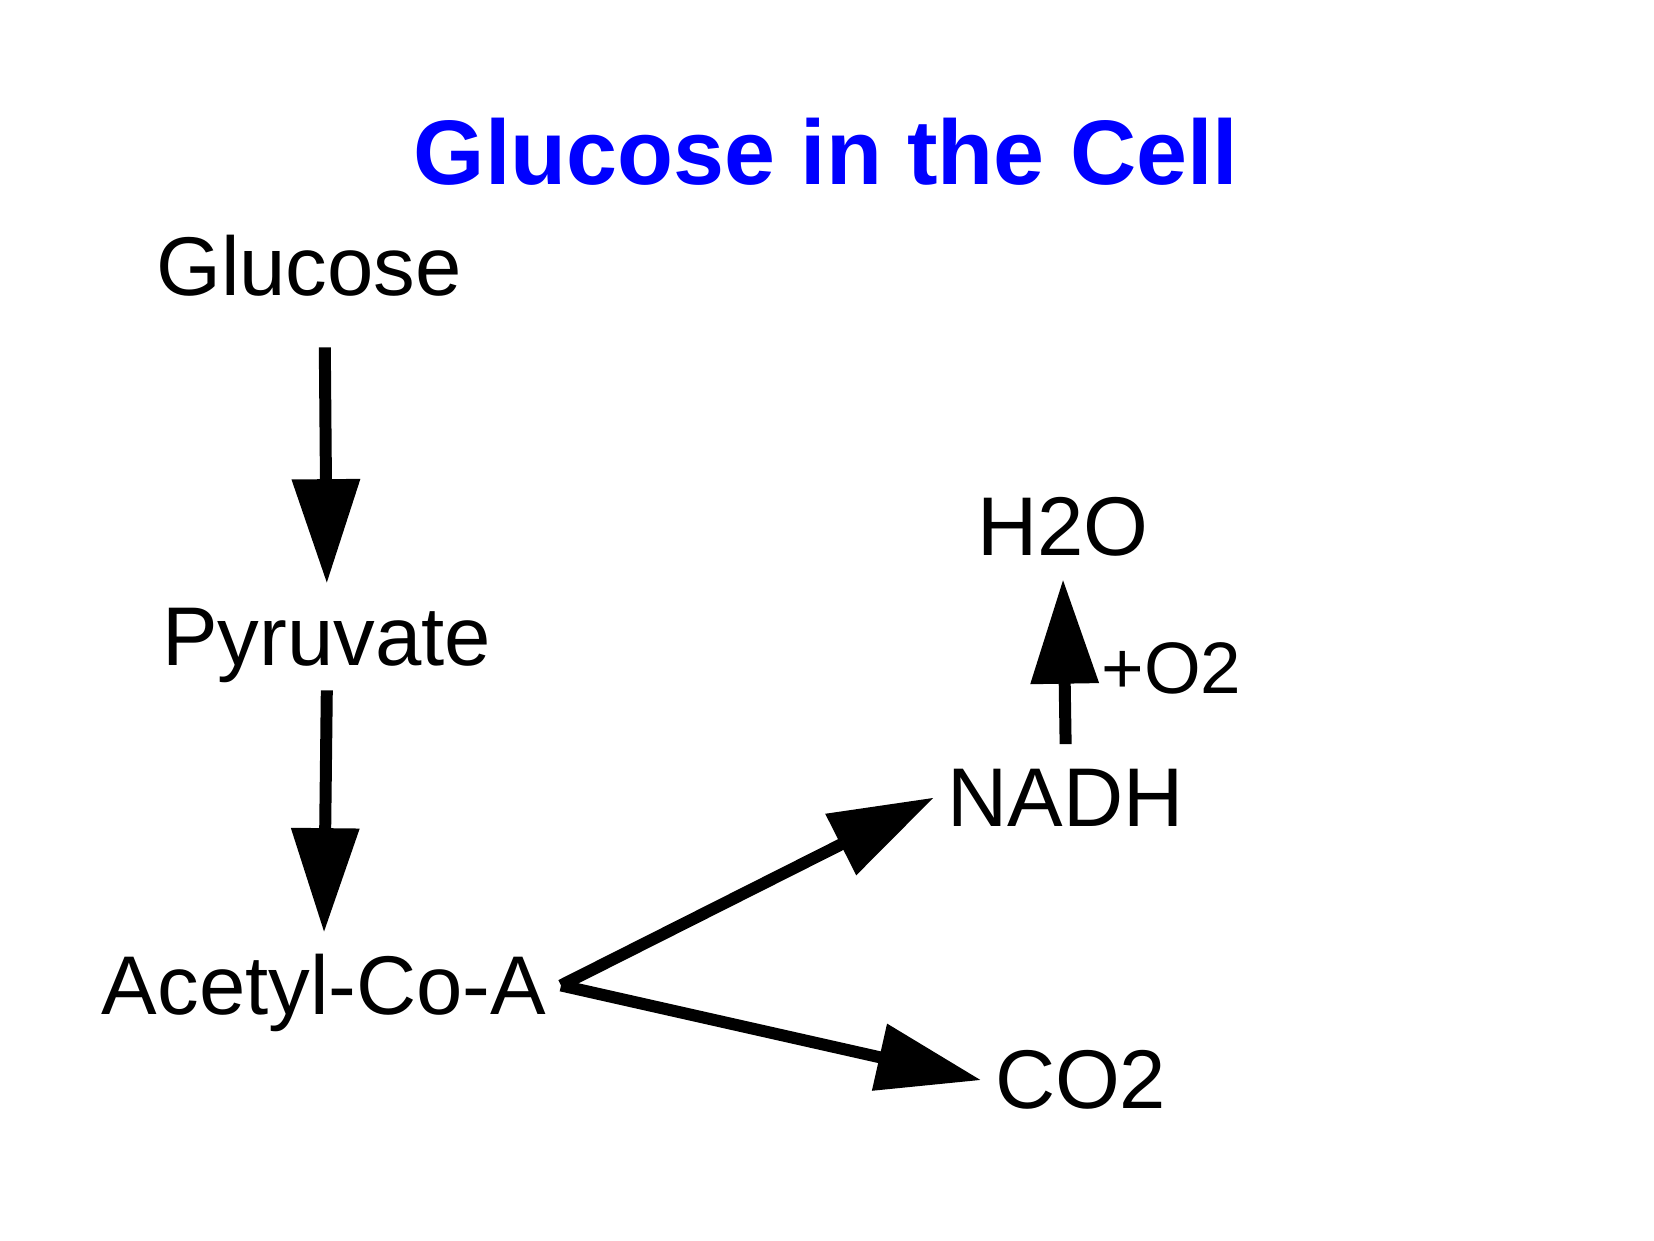

# Glucose in the Cell
Glucose
H2O
Pyruvate
+O2
NADH
Acetyl-Co-A
CO2